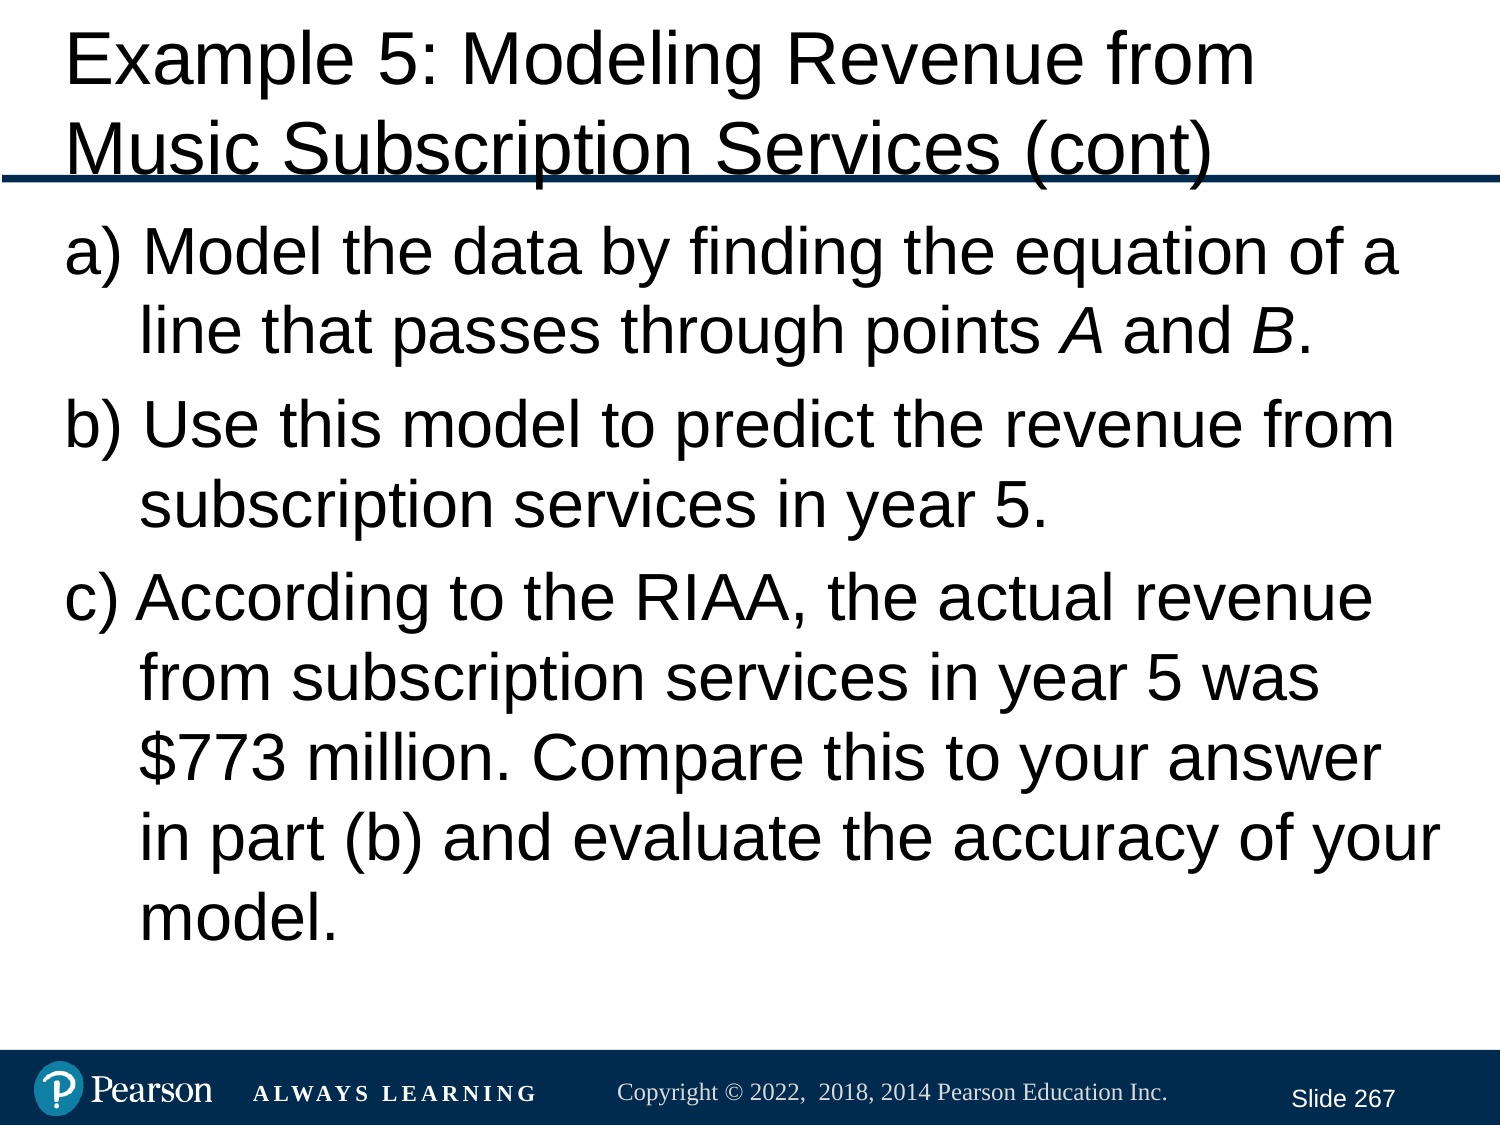

# Example 5: Modeling Revenue from Music Subscription Services (cont)
a) Model the data by finding the equation of a line that passes through points A and B.
b) Use this model to predict the revenue from subscription services in year 5.
c) According to the RIAA, the actual revenue from subscription services in year 5 was $773 million. Compare this to your answer in part (b) and evaluate the accuracy of your model.